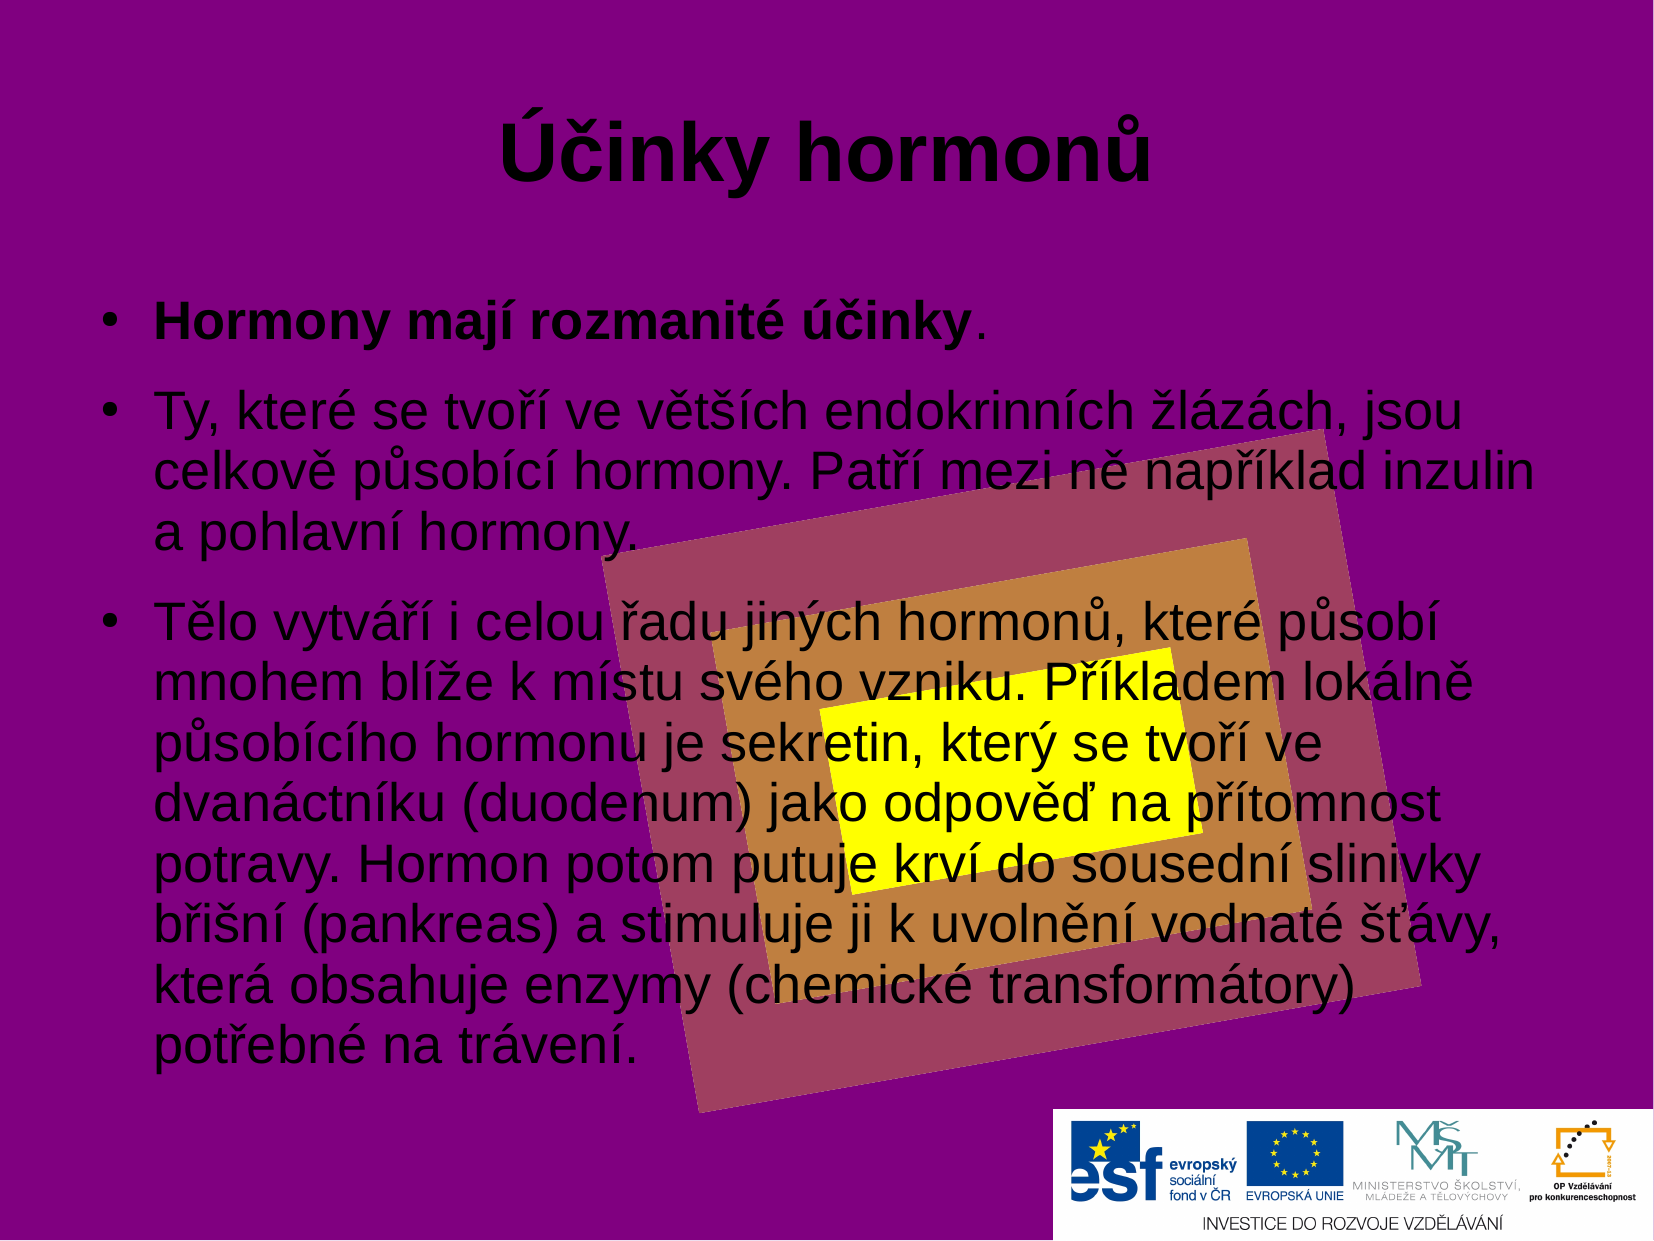

# Účinky hormonů
Hormony mají rozmanité účinky.
Ty, které se tvoří ve větších endokrinních žlázách, jsou celkově působící hormony. Patří mezi ně například inzulin a pohlavní hormony.
Tělo vytváří i celou řadu jiných hormonů, které působí mnohem blíže k místu svého vzniku. Příkladem lokálně působícího hormonu je sekretin, který se tvoří ve dvanáctníku (duodenum) jako odpověď na přítomnost potravy. Hormon potom putuje krví do sousední slinivky břišní (pankreas) a stimuluje ji k uvolnění vodnaté šťávy, která obsahuje enzymy (chemické transformátory) potřebné na trávení.